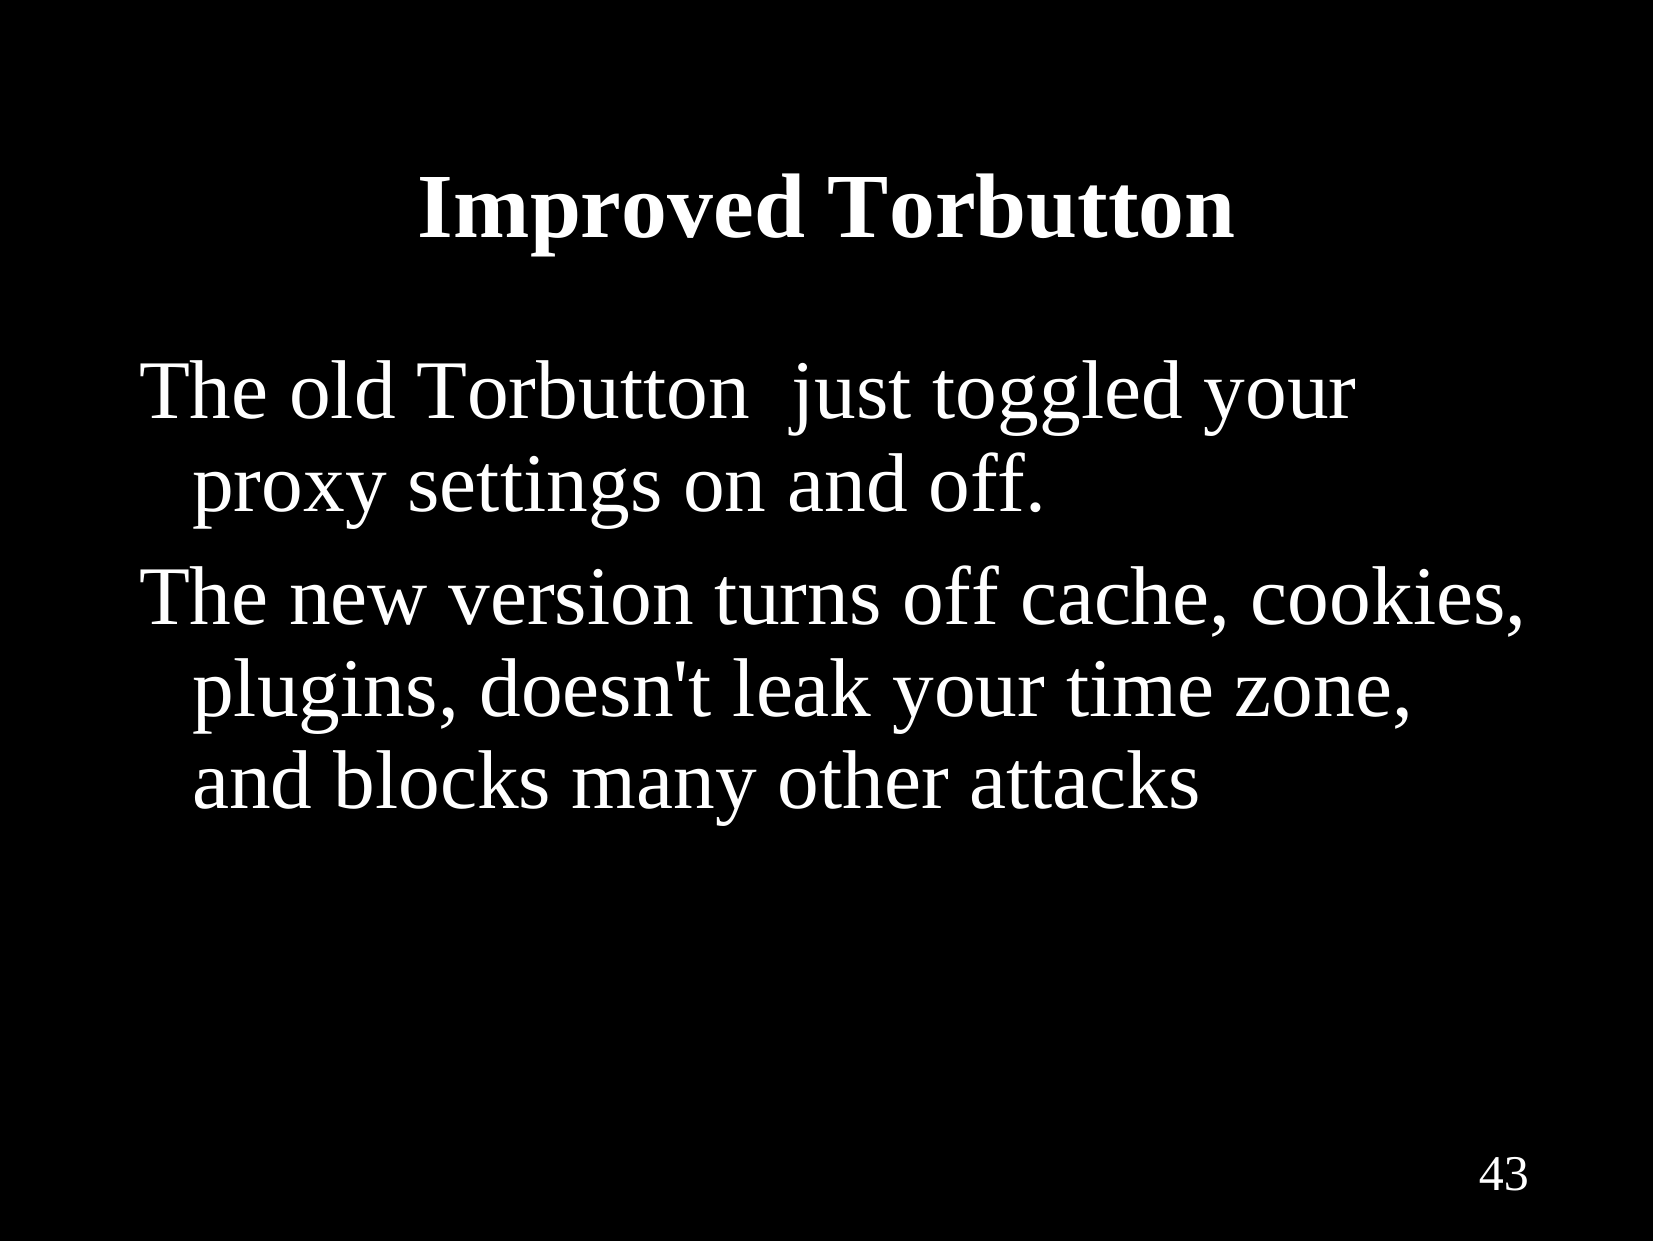

# Improved Torbutton
The old Torbutton just toggled your proxy settings on and off.
The new version turns off cache, cookies, plugins, doesn't leak your time zone, and blocks many other attacks